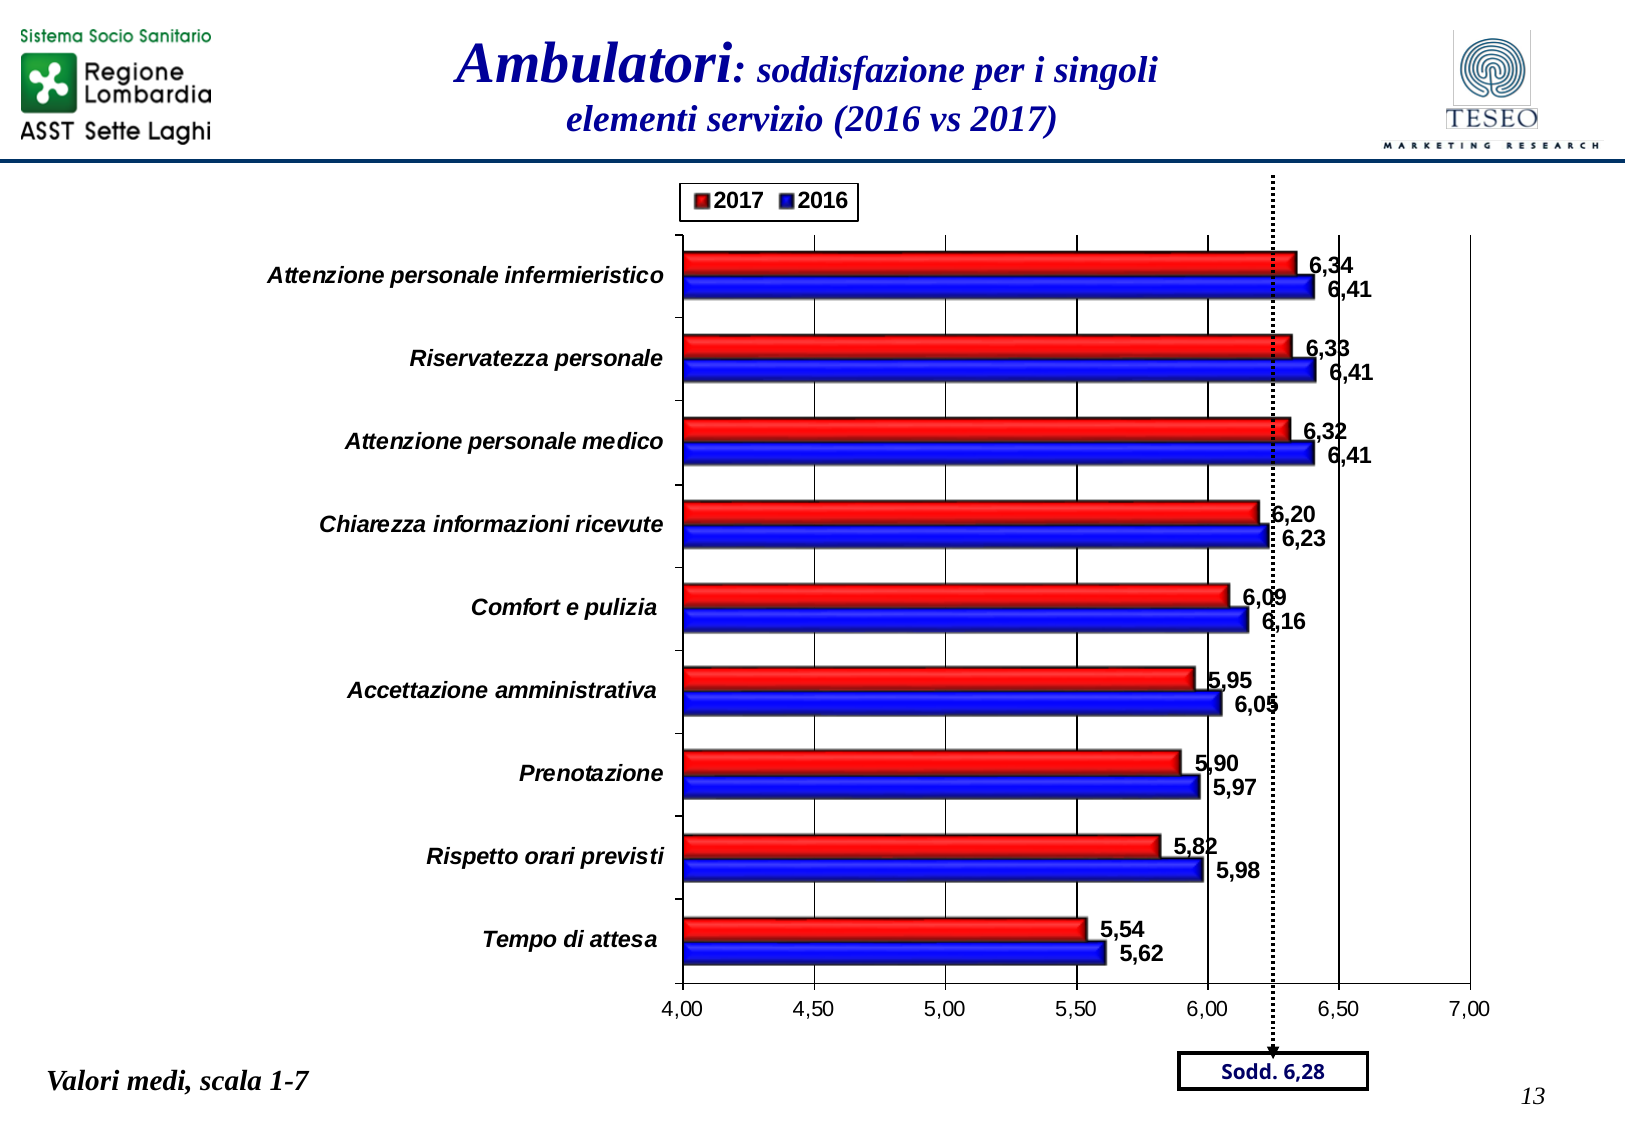

Ambulatori: soddisfazione per i singoli
elementi servizio (2016 vs 2017)
Valori medi, scala 1-7
Sodd. 6,28